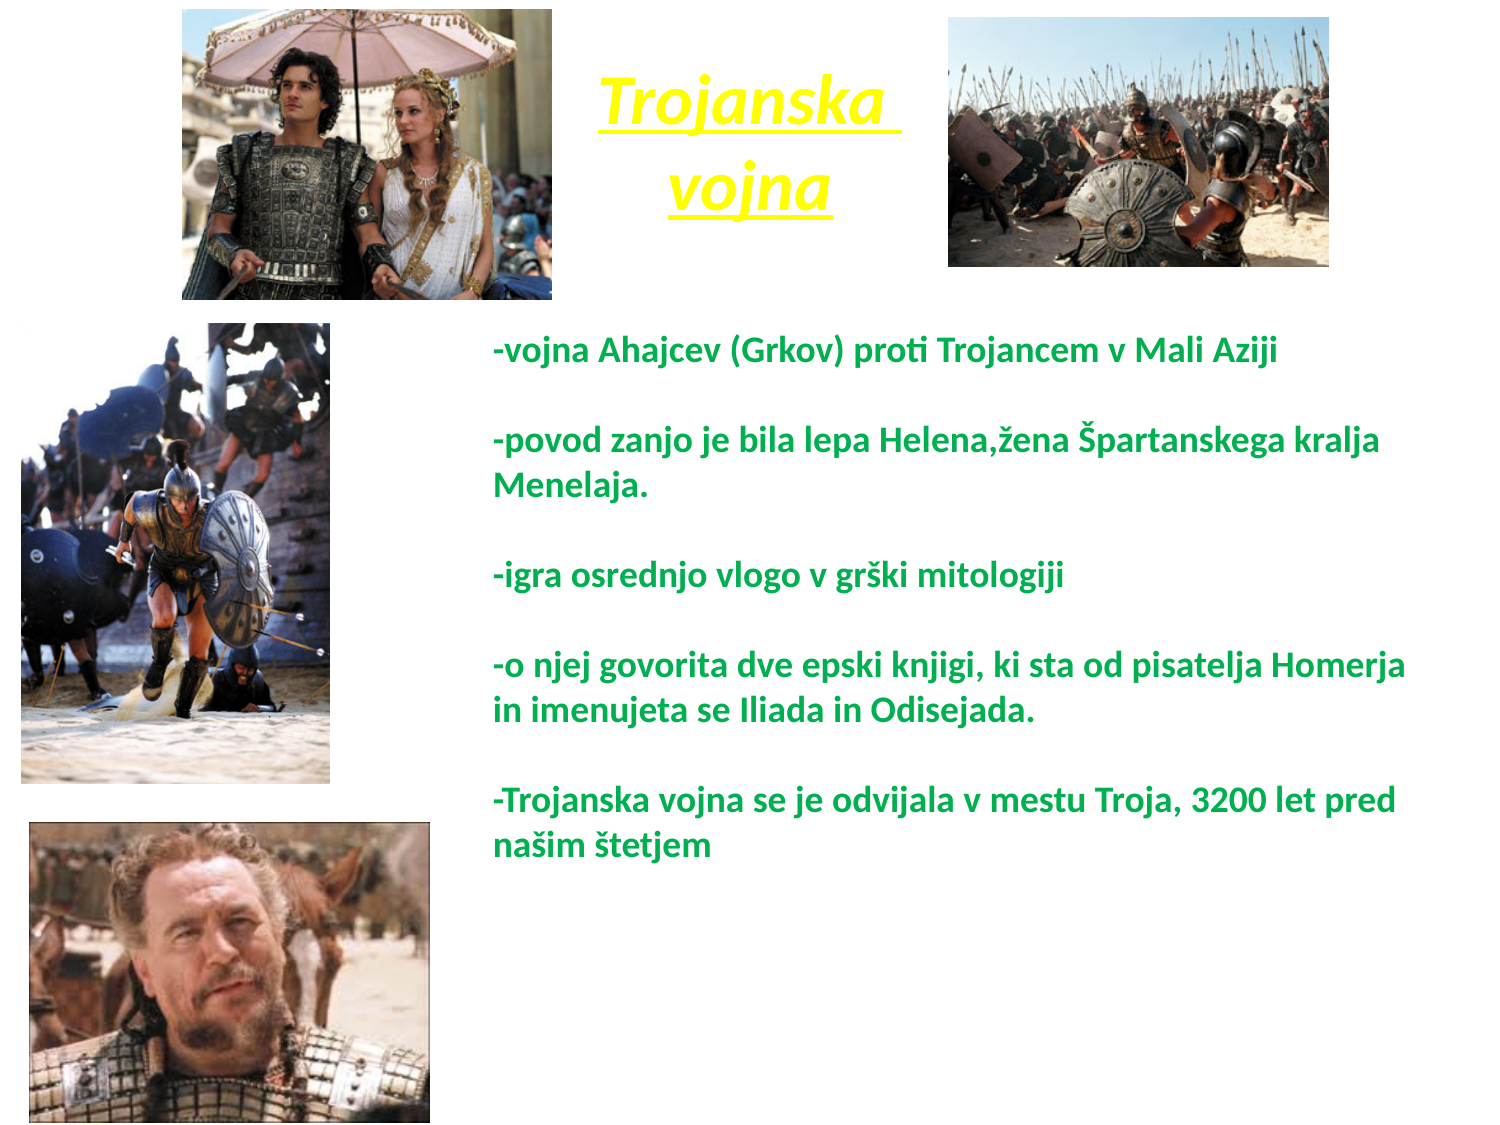

# Trojanska vojna
-vojna Ahajcev (Grkov) proti Trojancem v Mali Aziji
-povod zanjo je bila lepa Helena,žena Špartanskega kralja Menelaja.
-igra osrednjo vlogo v grški mitologiji
-o njej govorita dve epski knjigi, ki sta od pisatelja Homerja in imenujeta se Iliada in Odisejada.
-Trojanska vojna se je odvijala v mestu Troja, 3200 let pred našim štetjem